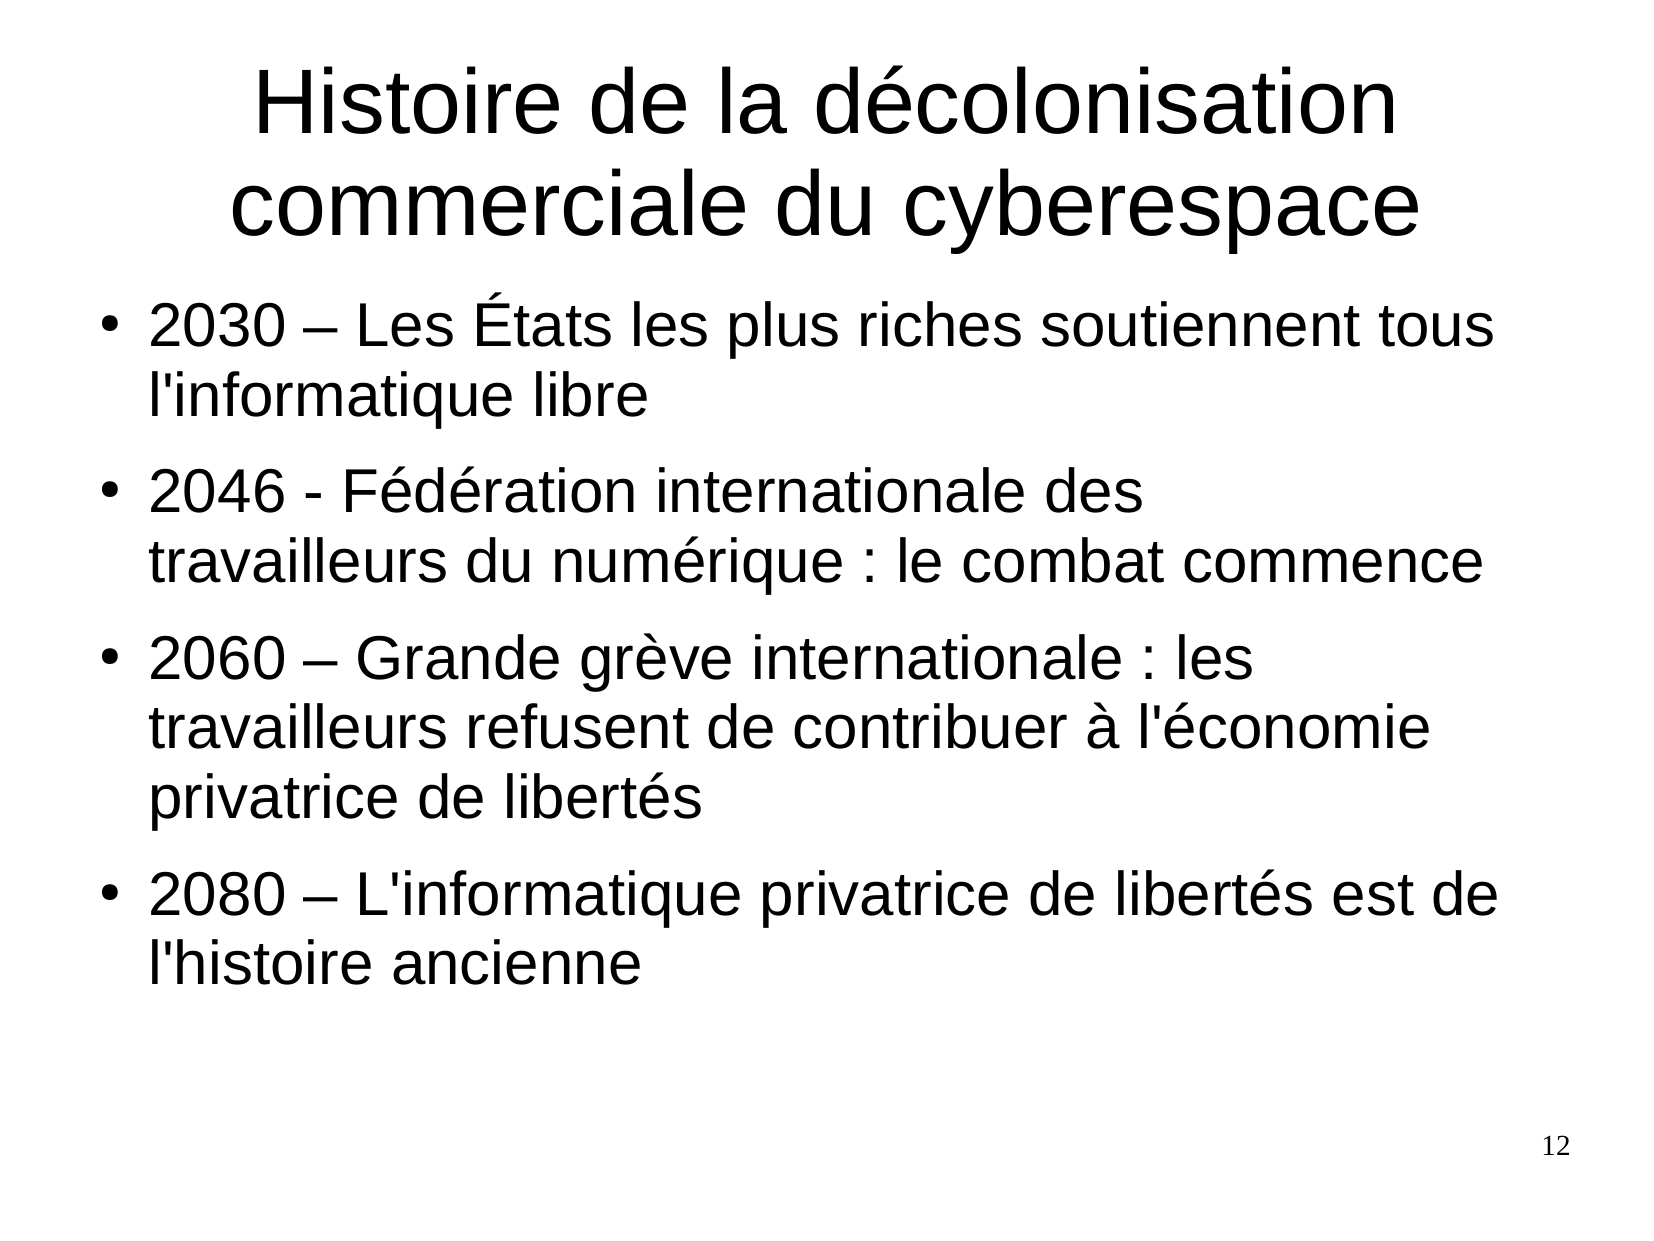

# Histoire de la décolonisation commerciale du cyberespace
2030 – Les États les plus riches soutiennent tous l'informatique libre
2046 - Fédération internationale des travailleurs du numérique : le combat commence
2060 – Grande grève internationale : les travailleurs refusent de contribuer à l'économie privatrice de libertés
2080 – L'informatique privatrice de libertés est de l'histoire ancienne
12